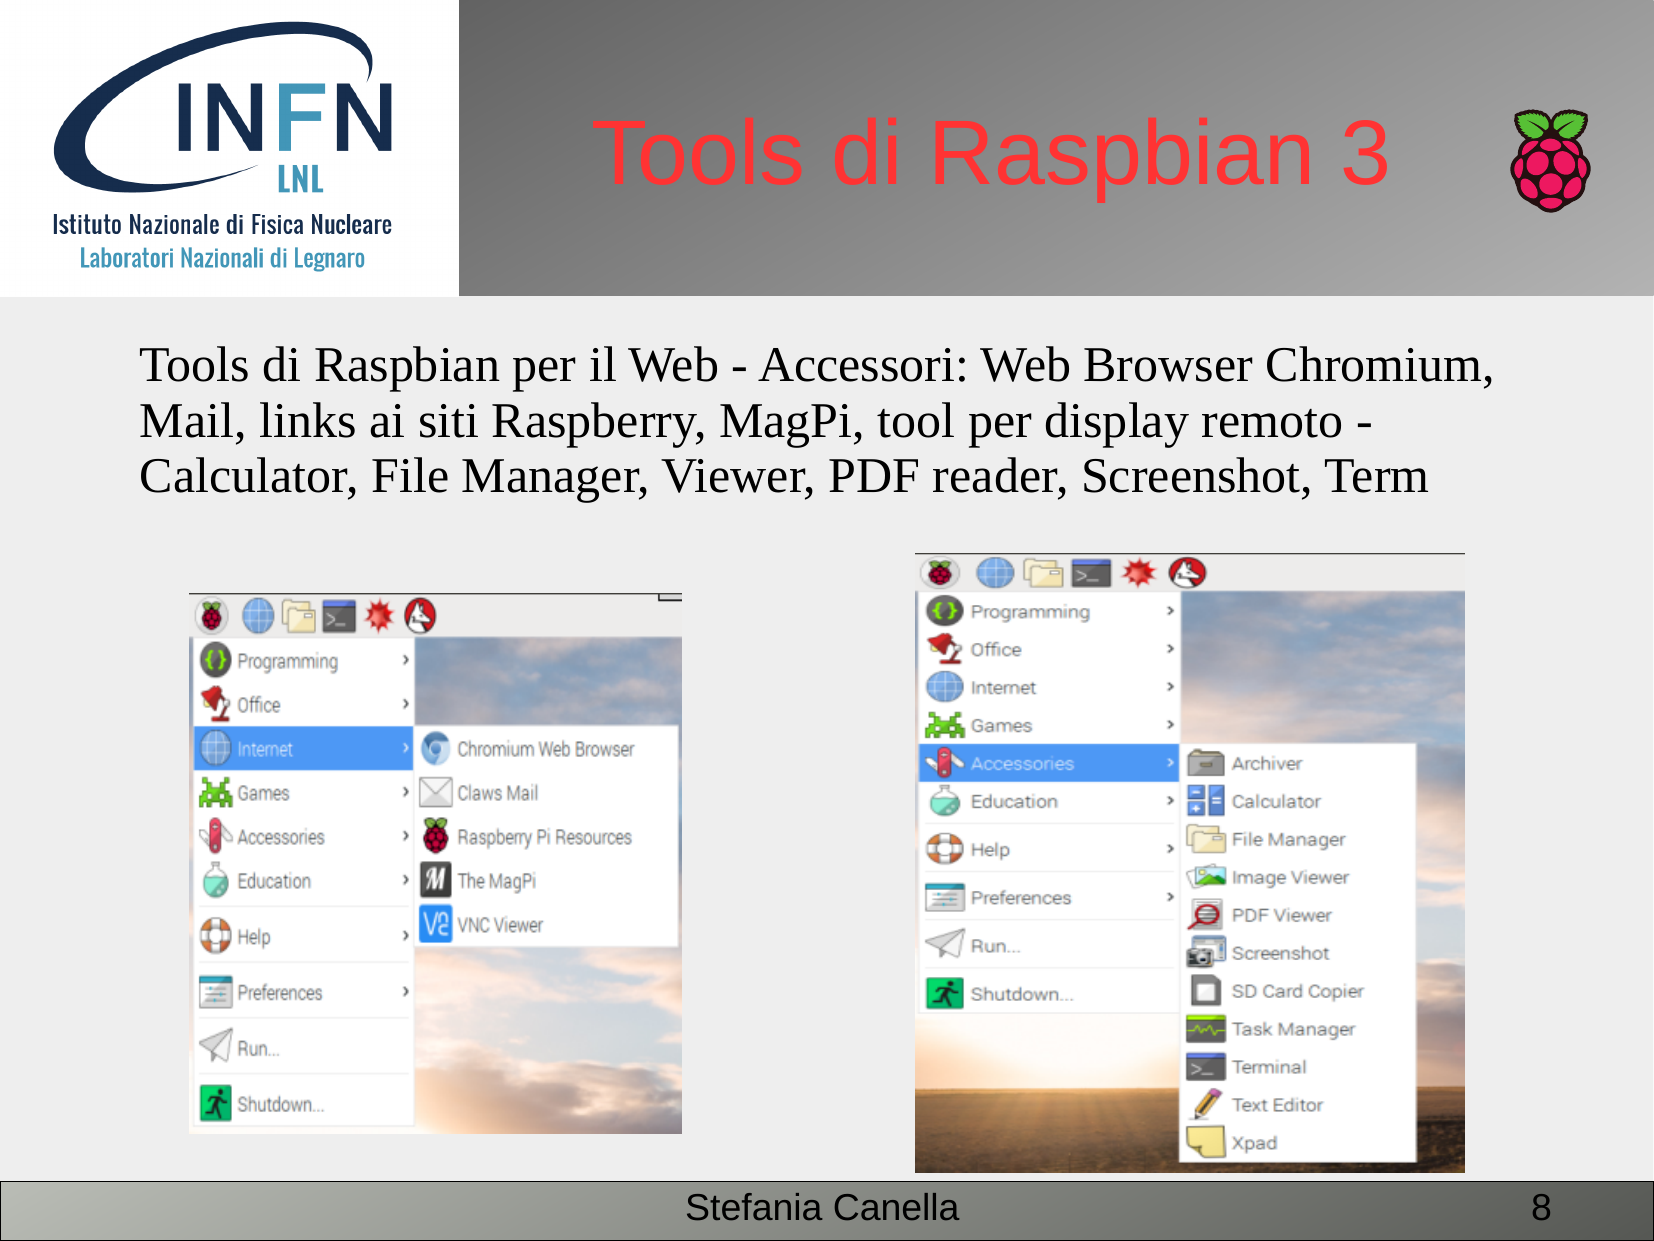

# Tools di Raspbian 3
Tools di Raspbian per il Web - Accessori: Web Browser Chromium, Mail, links ai siti Raspberry, MagPi, tool per display remoto - Calculator, File Manager, Viewer, PDF reader, Screenshot, Term
Stefania Canella